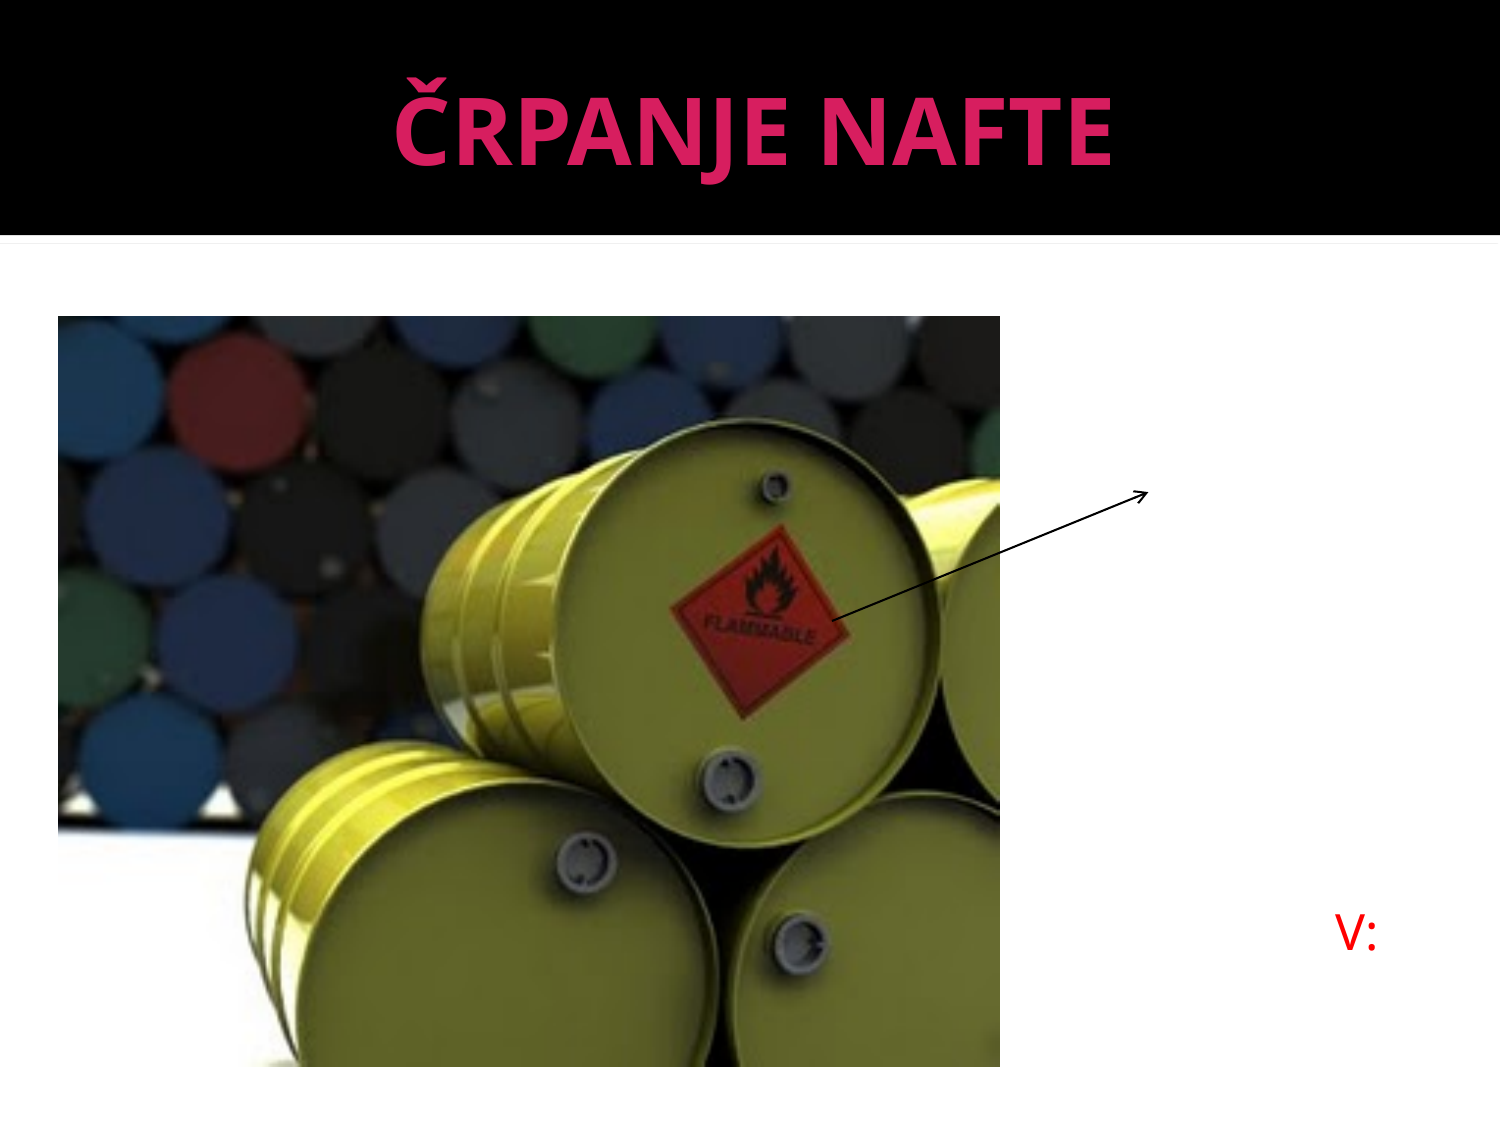

# ČRPANJE NAFTE
 ZELO
 LAHKO
 VNETLJIVO
 V: 158,9 l